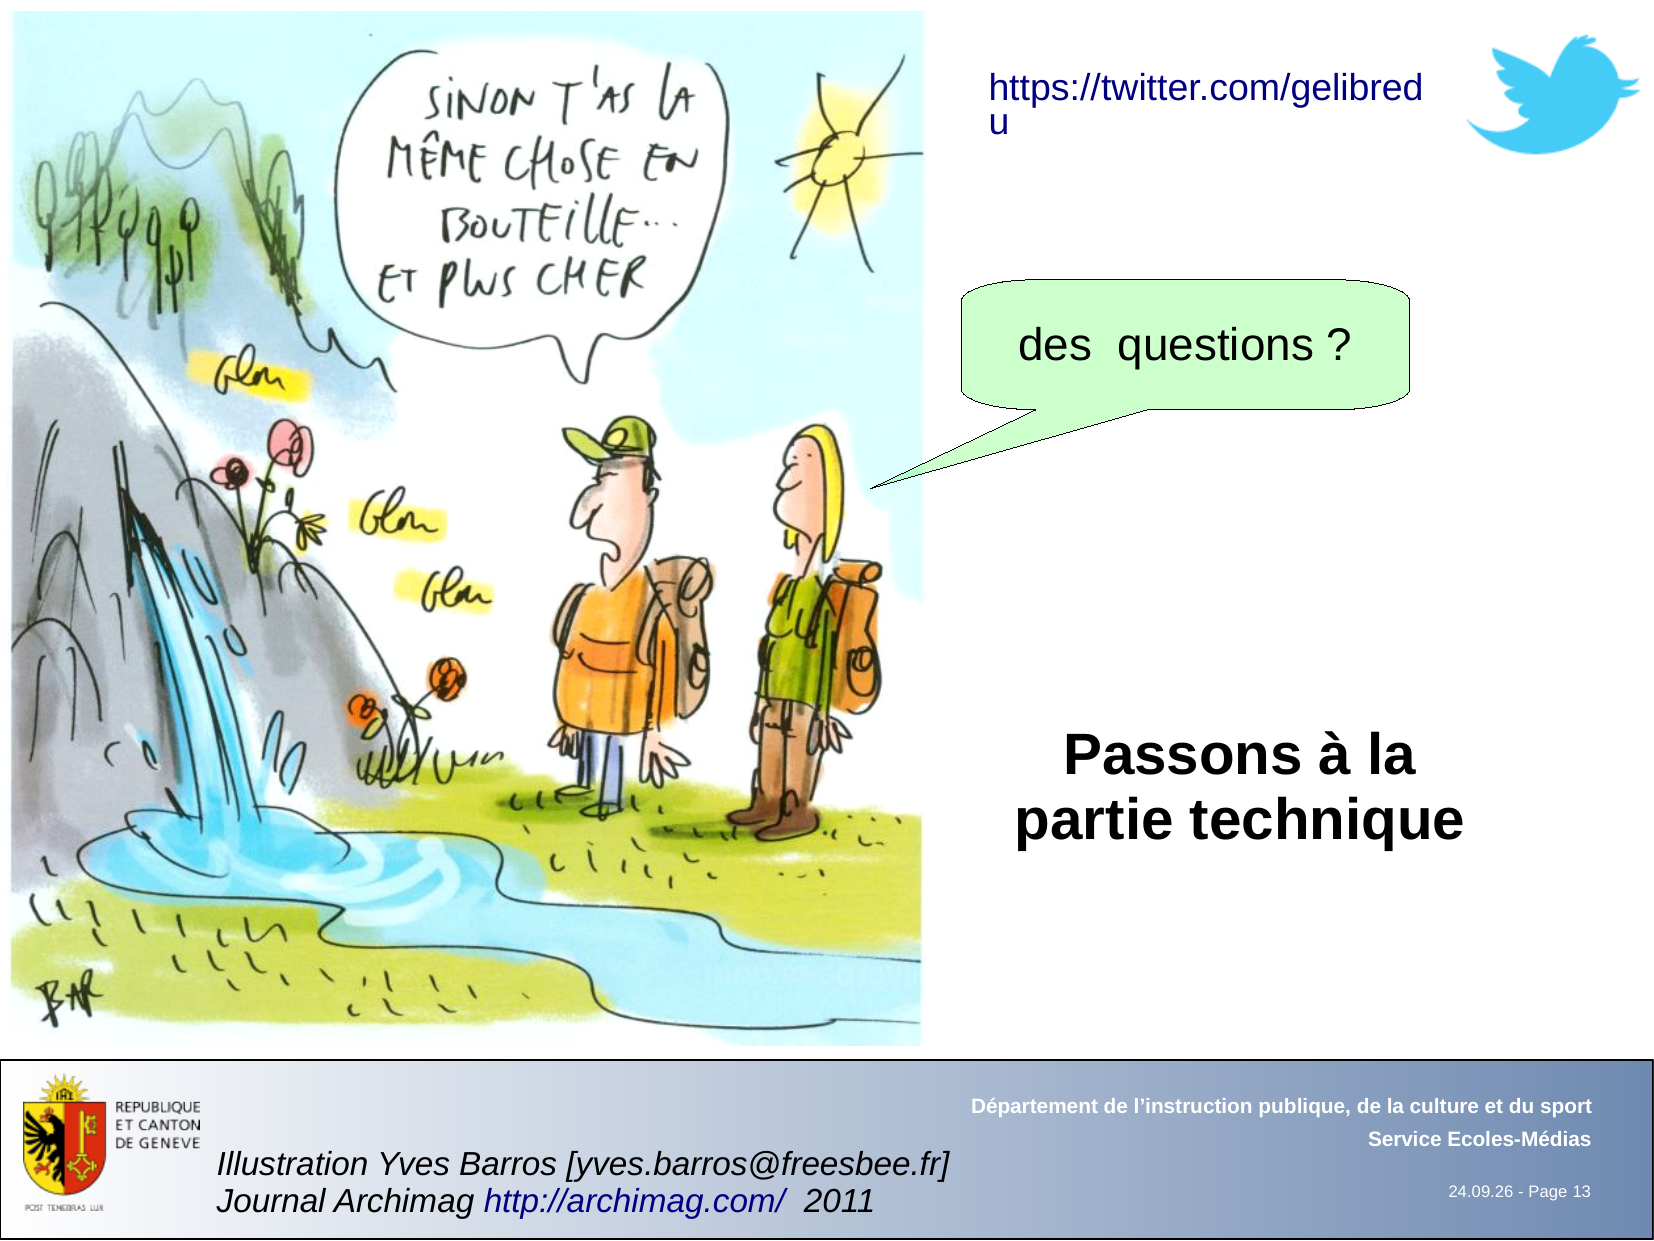

https://twitter.com/gelibredu
des questions ?
# Passons à la partie technique
Illustration Yves Barros [yves.barros@freesbee.fr]
Journal Archimag http://archimag.com/ 2011